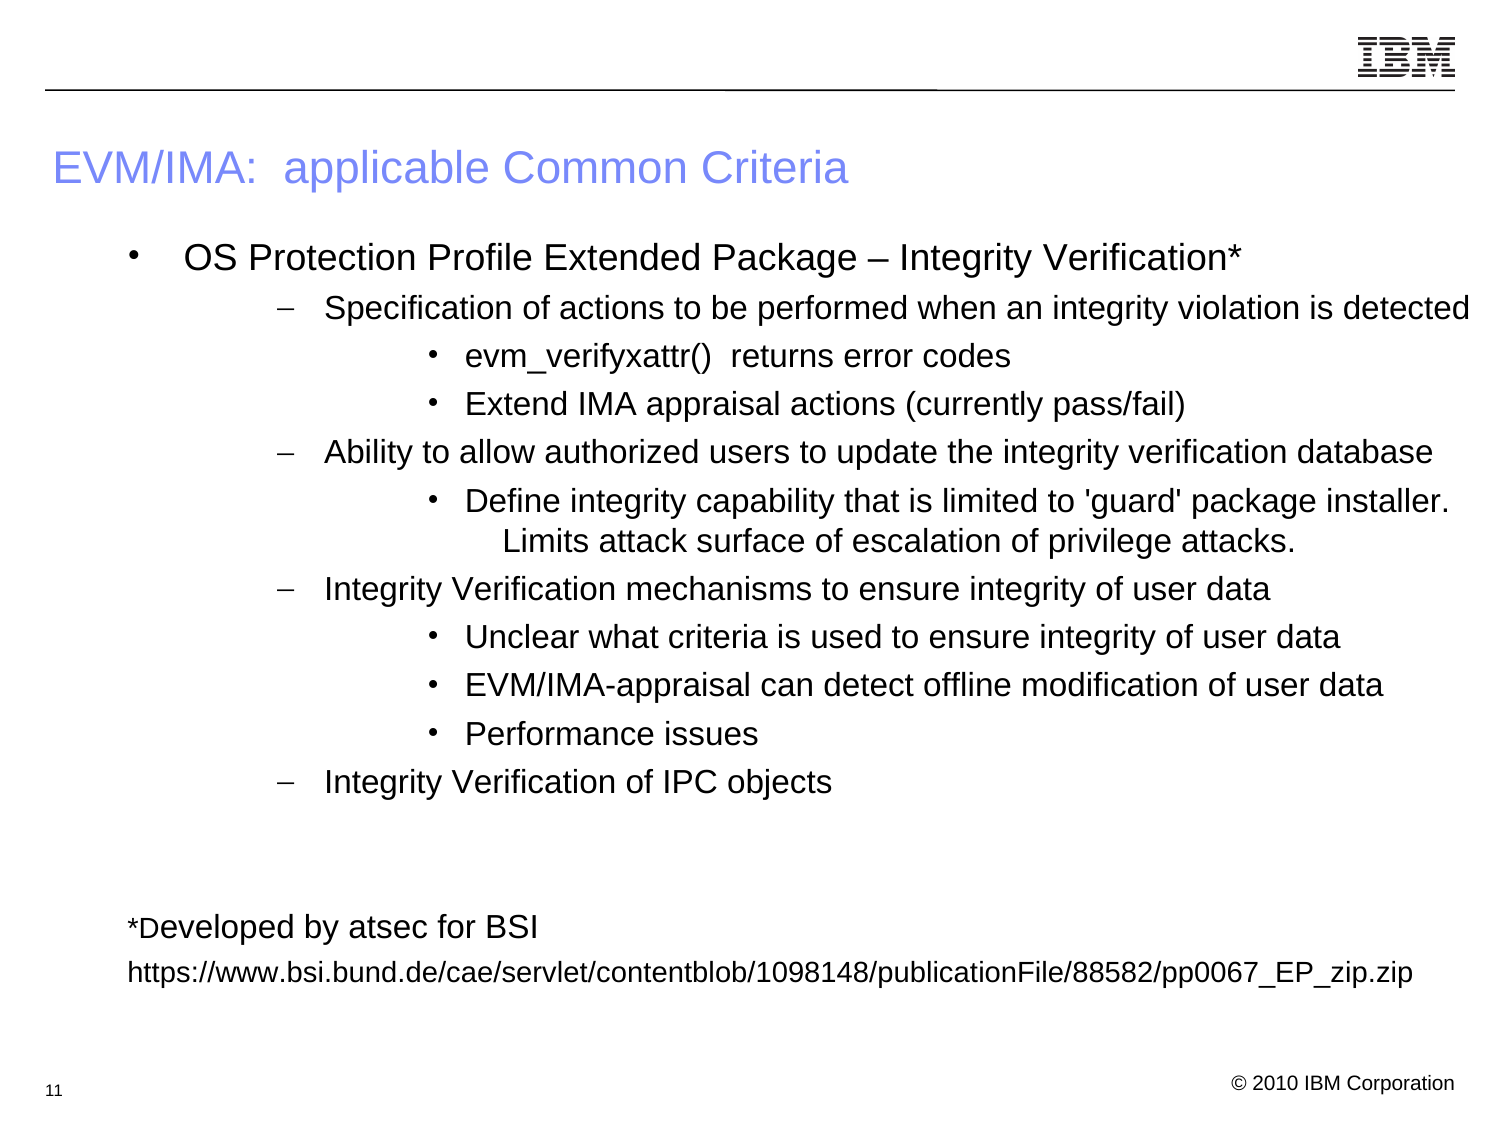

# EVM/IMA: applicable Common Criteria
OS Protection Profile Extended Package – Integrity Verification*
Specification of actions to be performed when an integrity violation is detected
evm_verifyxattr() returns error codes
Extend IMA appraisal actions (currently pass/fail)
Ability to allow authorized users to update the integrity verification database
Define integrity capability that is limited to 'guard' package installer. Limits attack surface of escalation of privilege attacks.
Integrity Verification mechanisms to ensure integrity of user data
Unclear what criteria is used to ensure integrity of user data
EVM/IMA-appraisal can detect offline modification of user data
Performance issues
Integrity Verification of IPC objects
*Developed by atsec for BSI
https://www.bsi.bund.de/cae/servlet/contentblob/1098148/publicationFile/88582/pp0067_EP_zip.zip
11